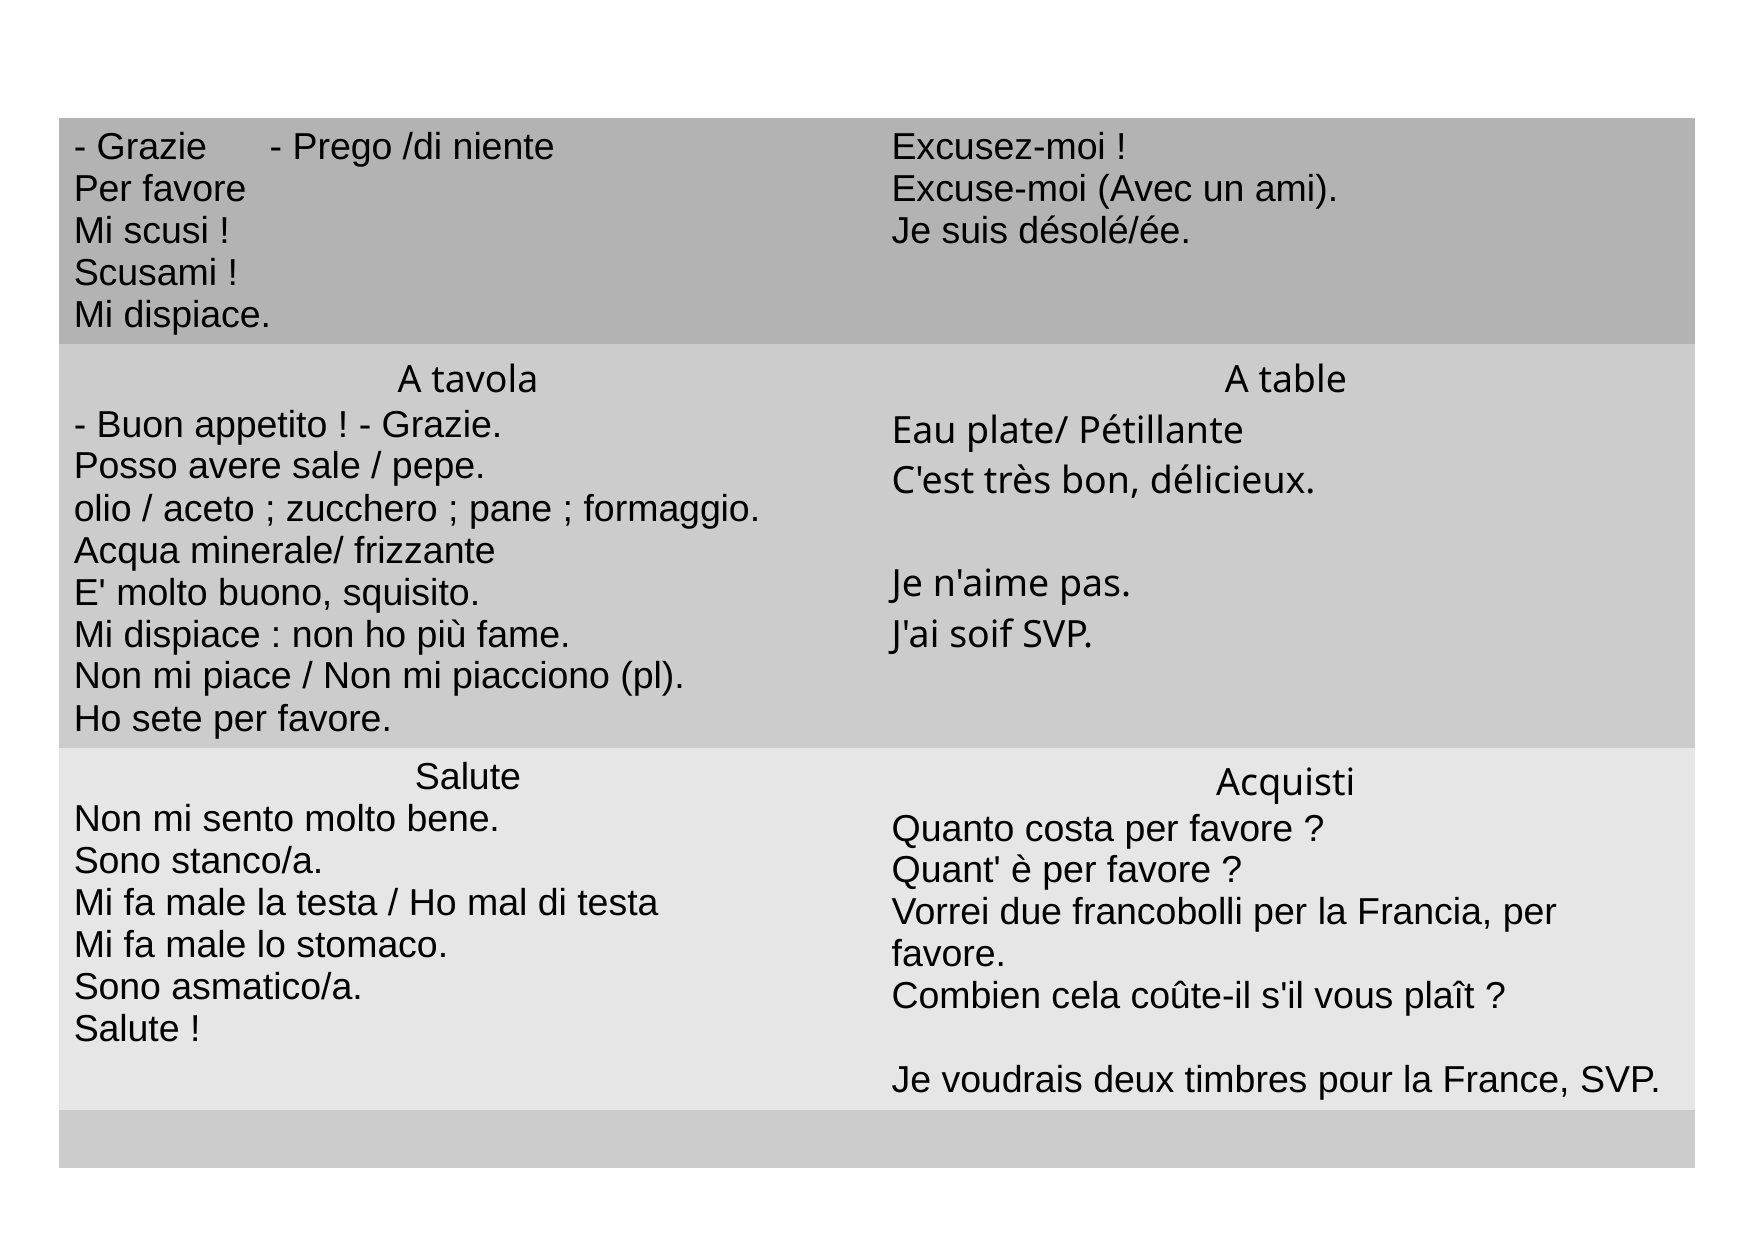

| - Grazie - Prego /di niente Per favore Mi scusi ! Scusami ! Mi dispiace. | Excusez-moi ! Excuse-moi (Avec un ami). Je suis désolé/ée. |
| --- | --- |
| A tavola - Buon appetito ! - Grazie. Posso avere sale / pepe. olio / aceto ; zucchero ; pane ; formaggio. Acqua minerale/ frizzante E' molto buono, squisito. Mi dispiace : non ho più fame. Non mi piace / Non mi piacciono (pl). Ho sete per favore. | A table Eau plate/ Pétillante C'est très bon, délicieux. Je n'aime pas. J'ai soif SVP. |
| Salute Non mi sento molto bene. Sono stanco/a. Mi fa male la testa / Ho mal di testa Mi fa male lo stomaco. Sono asmatico/a. Salute ! | Acquisti Quanto costa per favore ? Quant' è per favore ? Vorrei due francobolli per la Francia, per favore. Combien cela coûte-il s'il vous plaît ? Je voudrais deux timbres pour la France, SVP. |
| | |